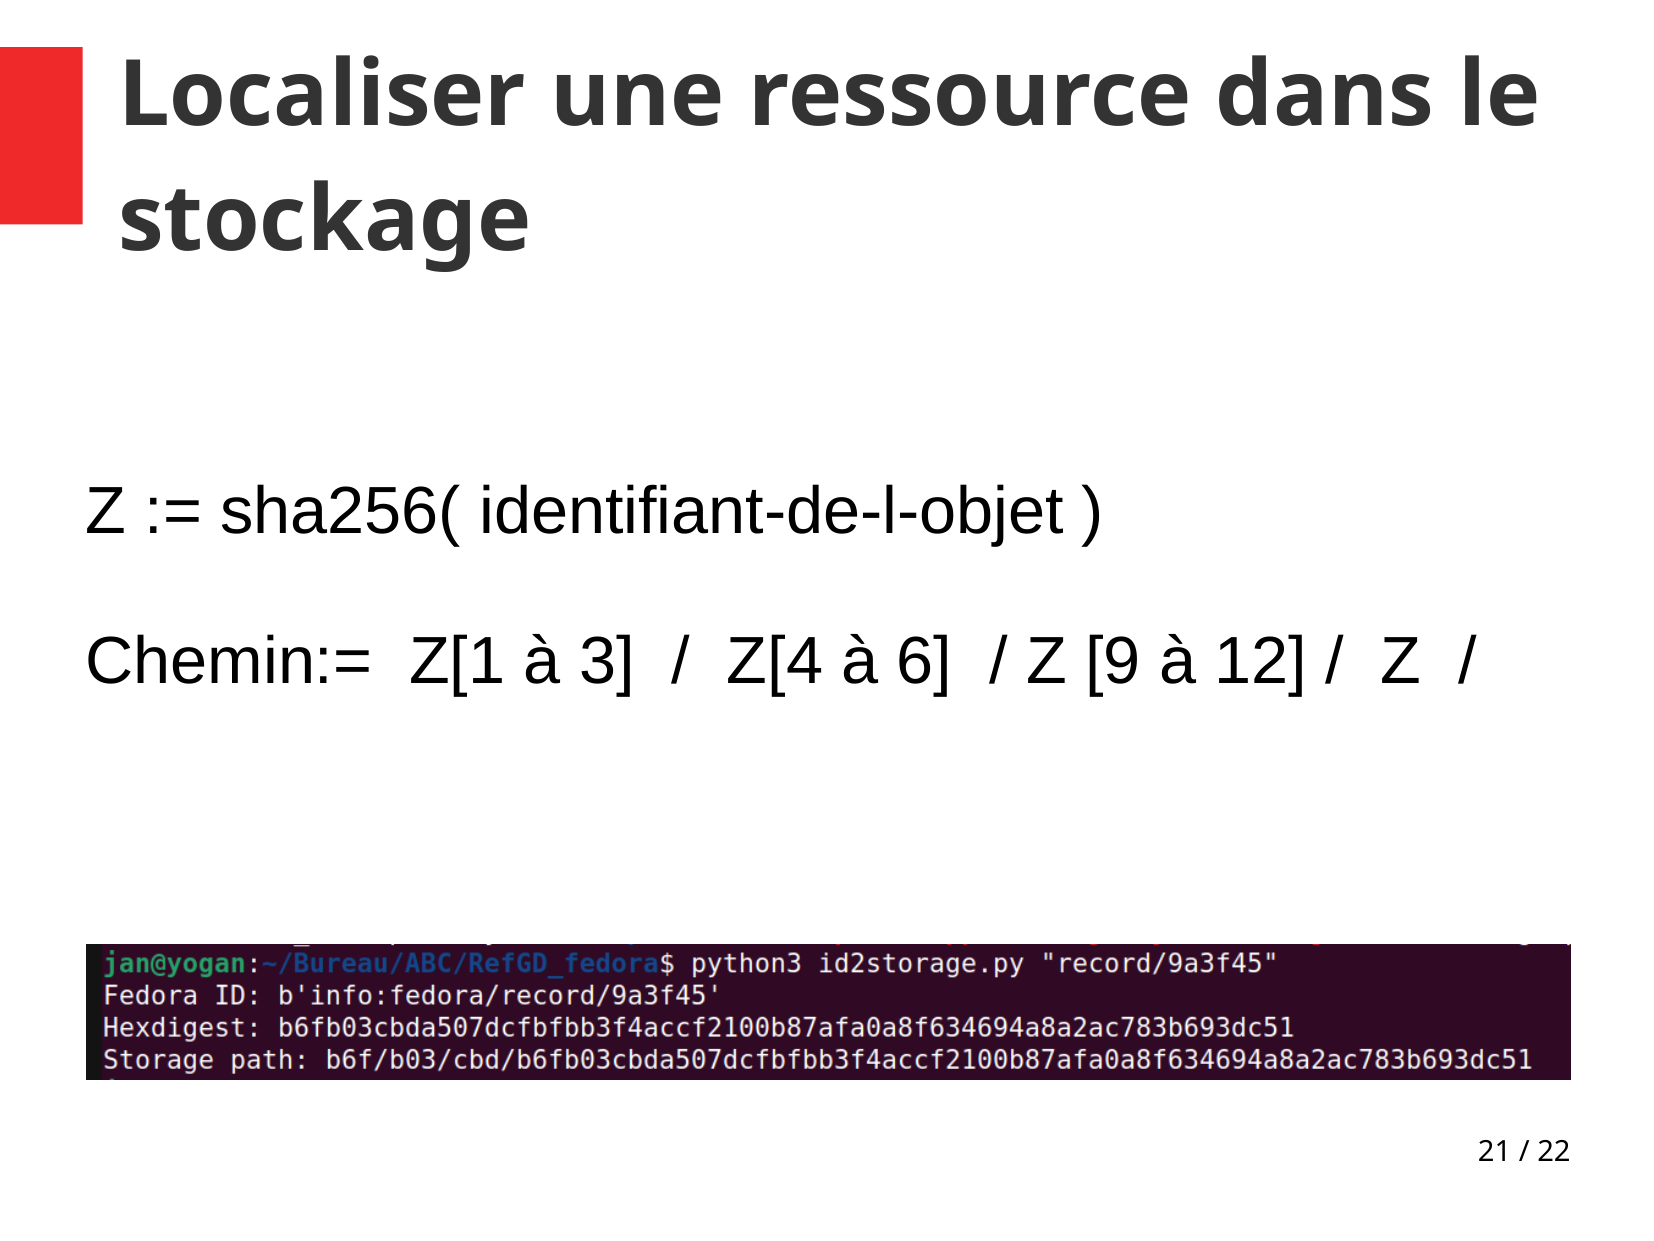

# Localiser une ressource dans le stockage
Z := sha256( identifiant-de-l-objet )
Chemin:= Z[1 à 3] / Z[4 à 6] / Z [9 à 12] / Z /
21